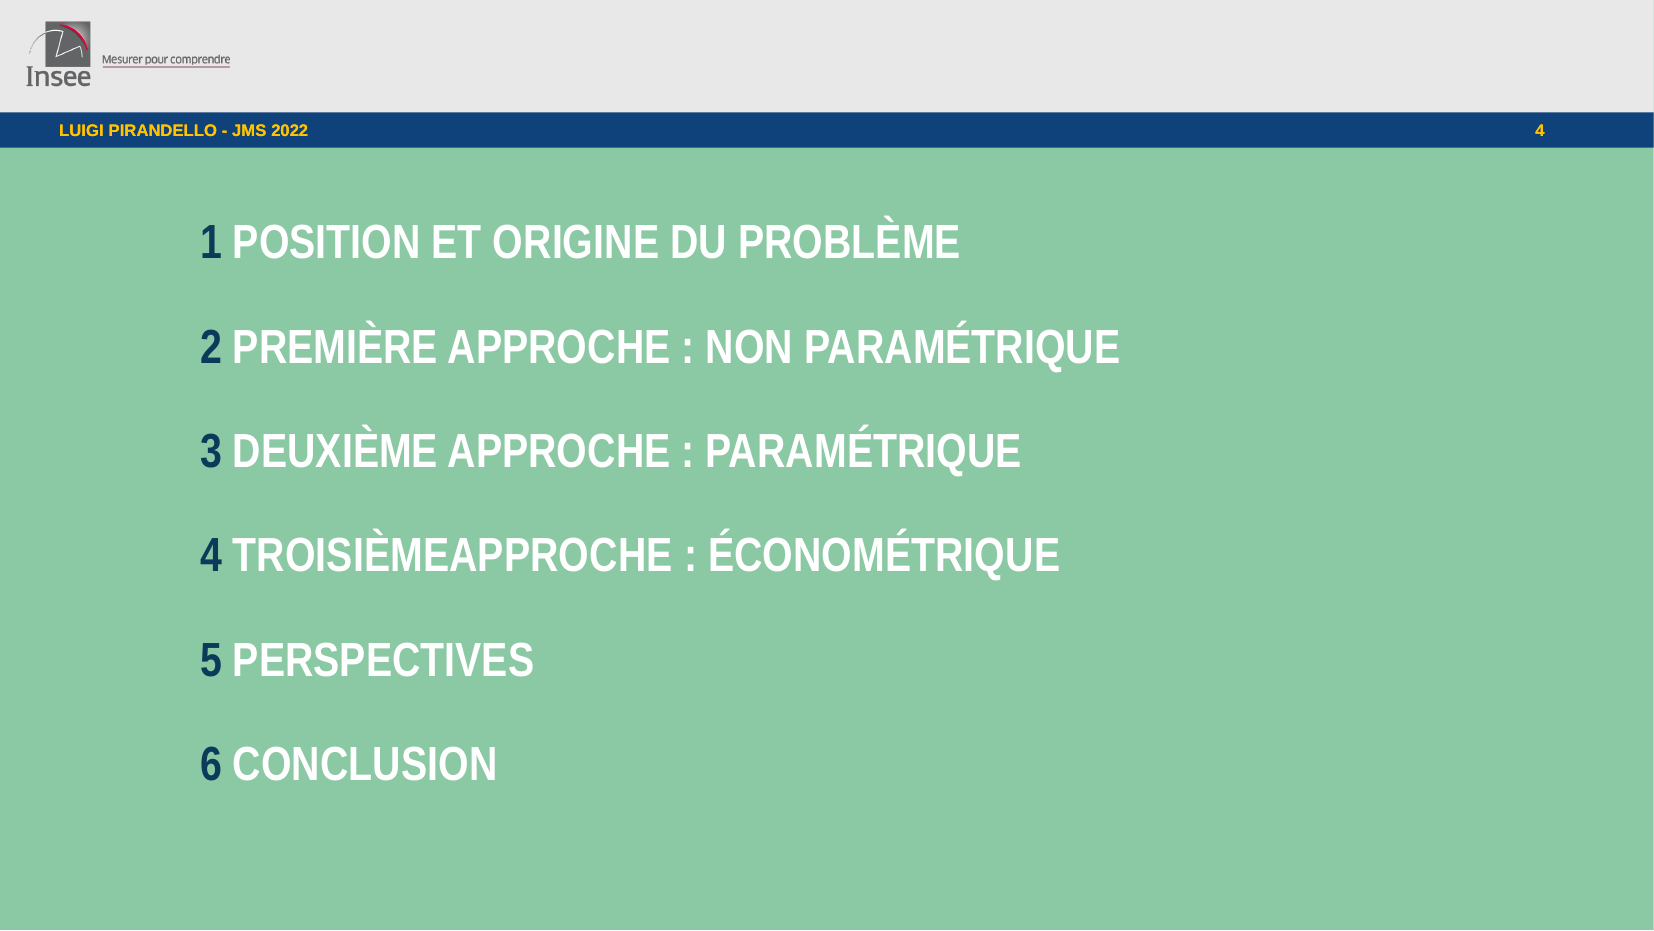

LUIGI PIRANDELLO - JMS 2022
LUIGI PIRANDELLO - JMS 2022
4
# Position et origine du problème
 première approche : non paramétrique
 Deuxième approche : paramétrique
 TROISièmeAPProCHE : éConométrique
 Perspectives
 CONCLUSION